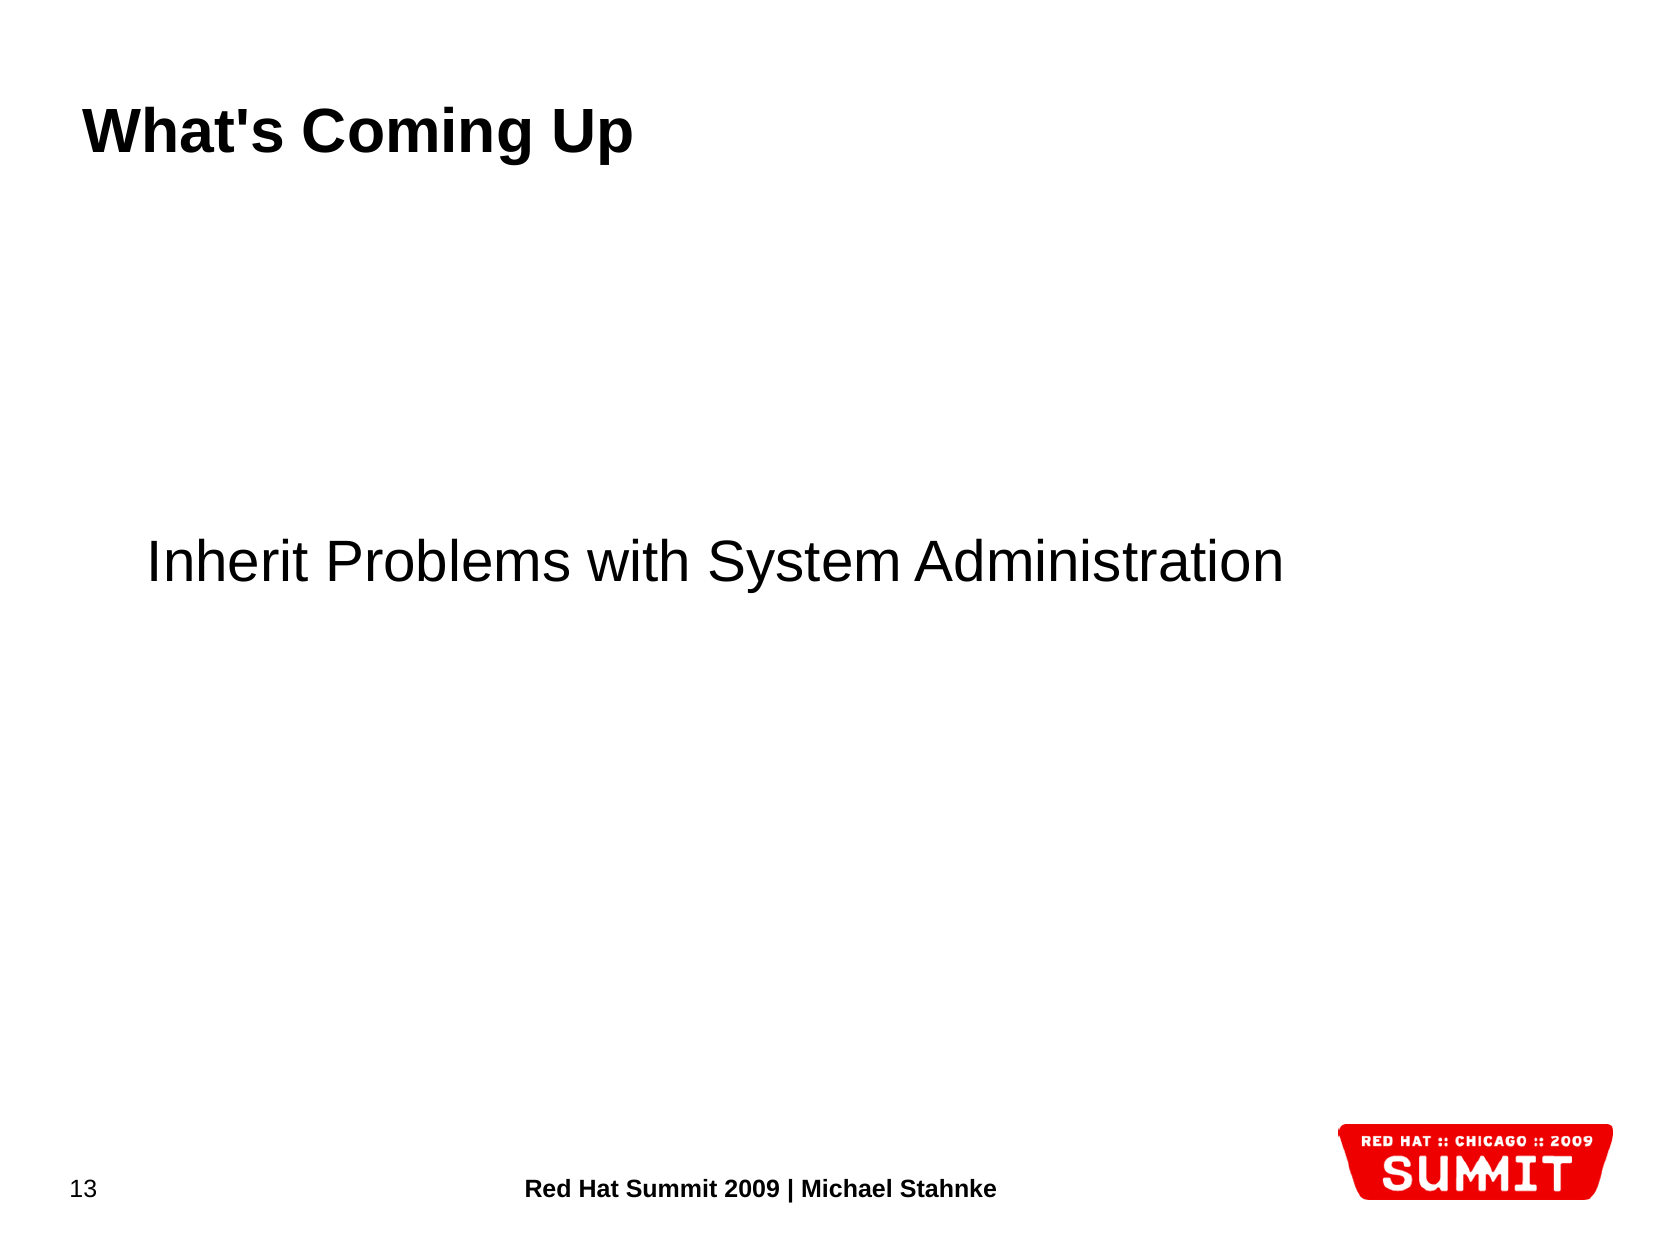

# What's Coming Up
Inherit Problems with System Administration